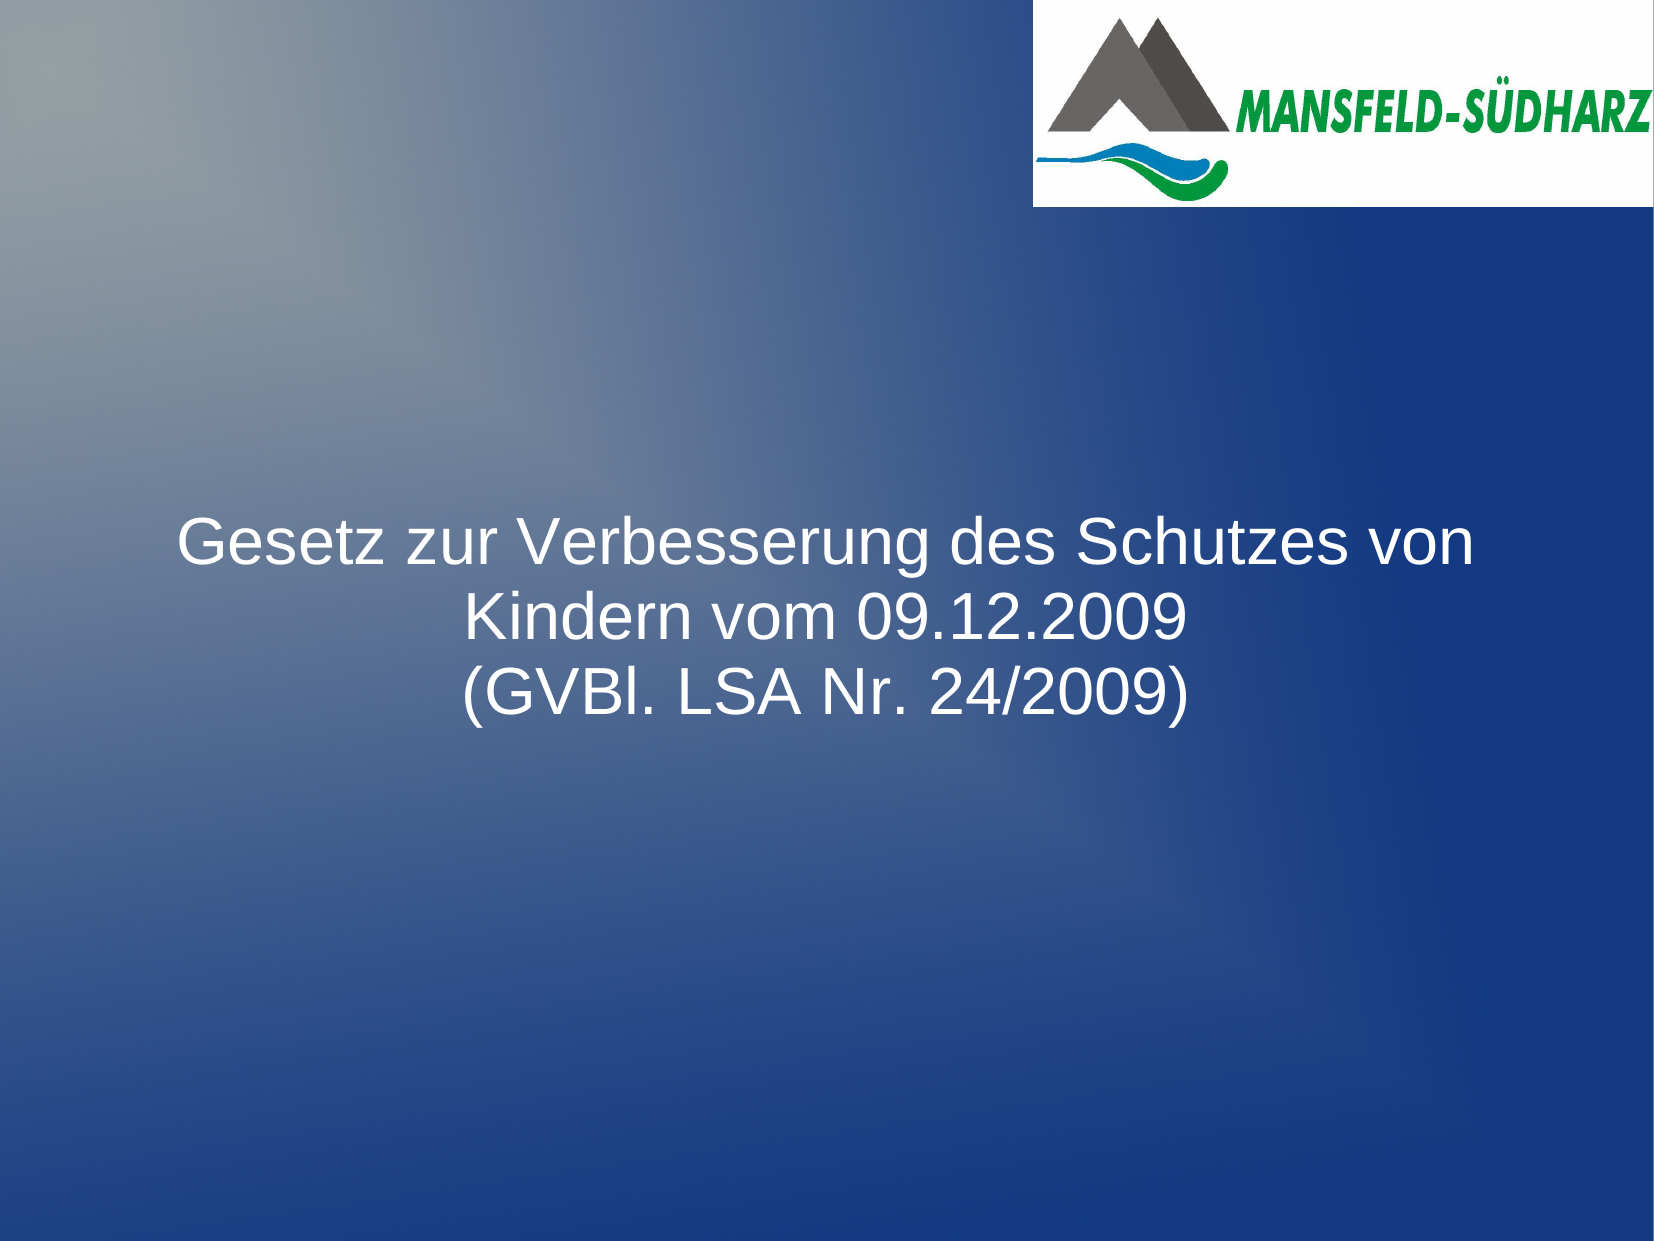

# Gesetz zur Verbesserung des Schutzes von Kindern vom 09.12.2009
(GVBl. LSA Nr. 24/2009)